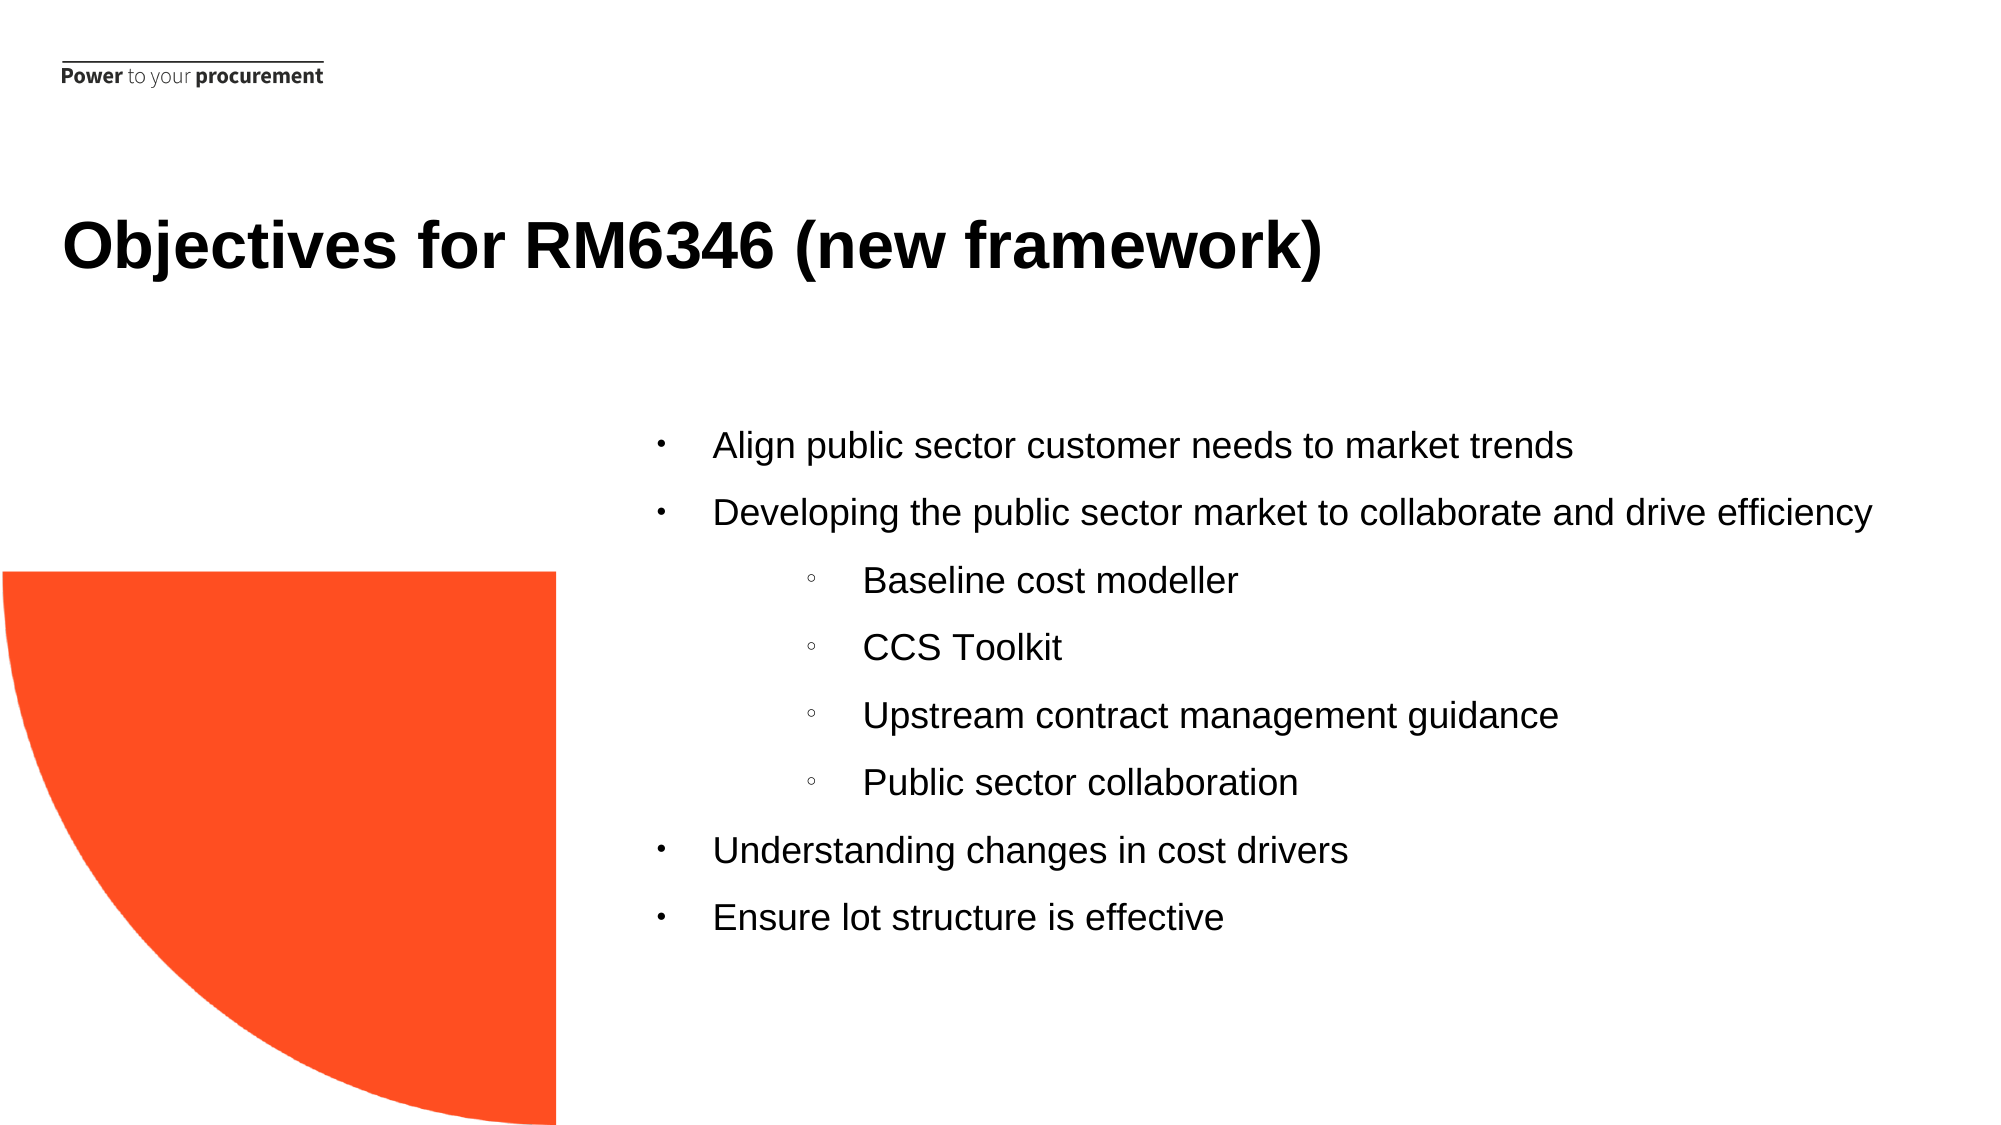

Objectives for RM6346 (new framework)
# Align public sector customer needs to market trends
Developing the public sector market to collaborate and drive efficiency
Baseline cost modeller
CCS Toolkit
Upstream contract management guidance
Public sector collaboration
Understanding changes in cost drivers
Ensure lot structure is effective